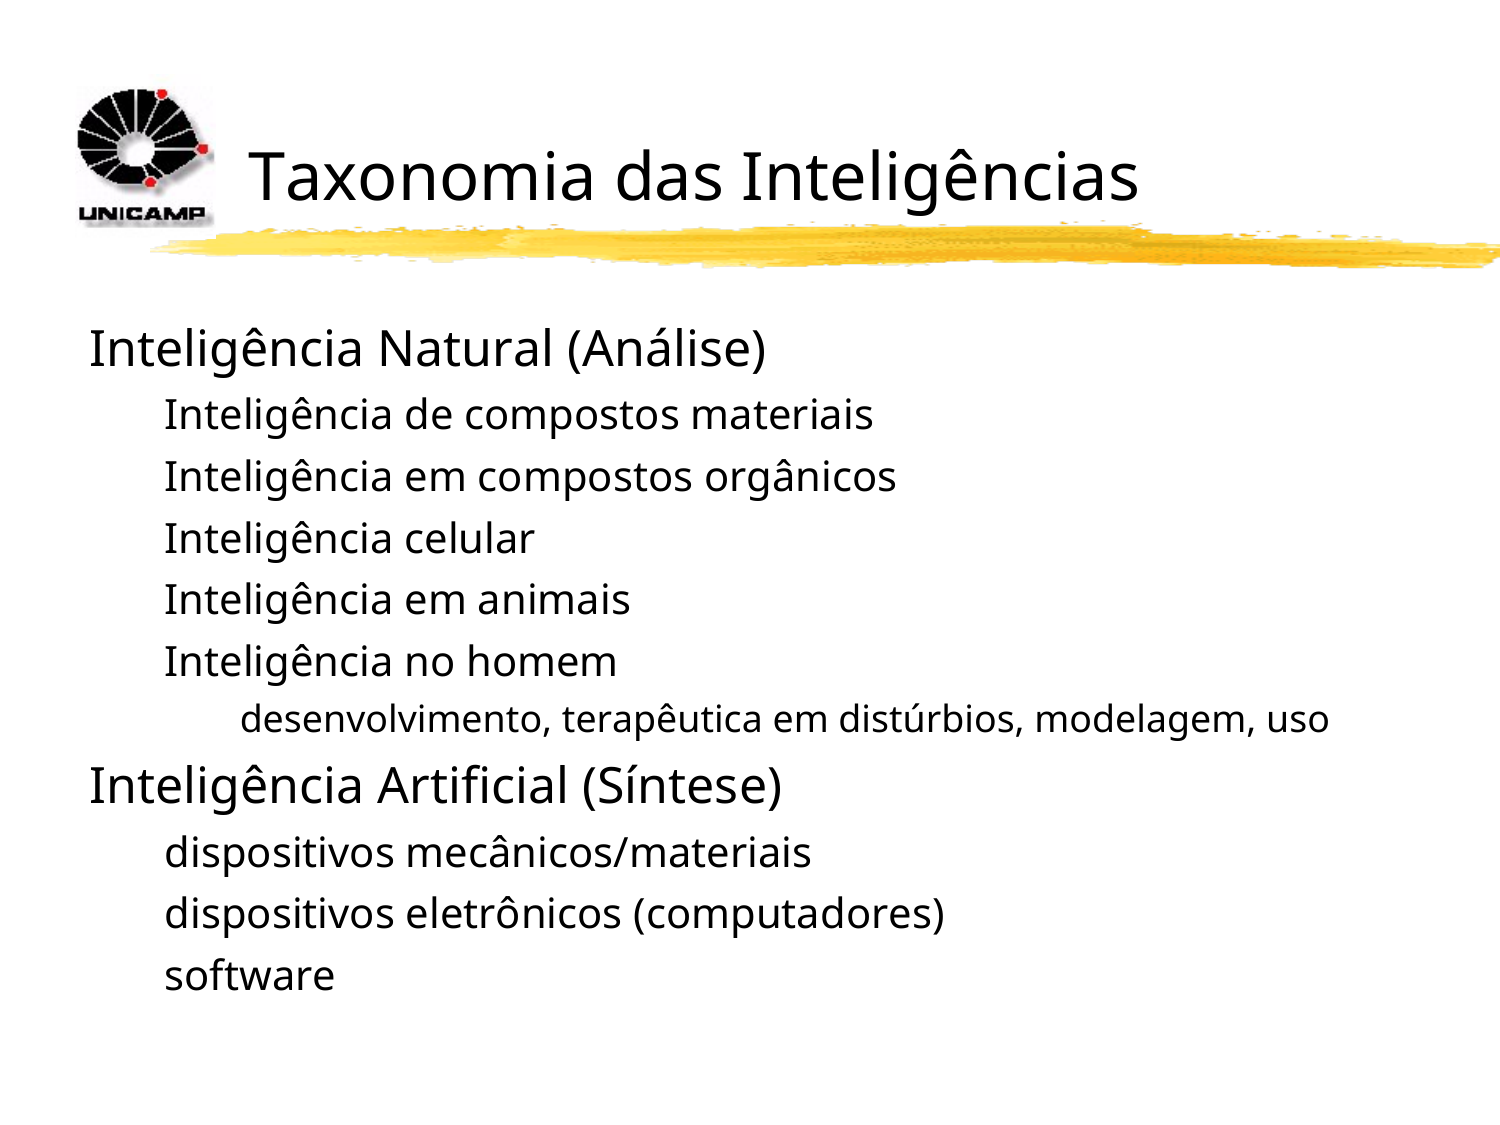

# Taxonomia das Inteligências
Inteligência Natural (Análise)
Inteligência de compostos materiais
Inteligência em compostos orgânicos
Inteligência celular
Inteligência em animais
Inteligência no homem
desenvolvimento, terapêutica em distúrbios, modelagem, uso
Inteligência Artificial (Síntese)
dispositivos mecânicos/materiais
dispositivos eletrônicos (computadores)
software